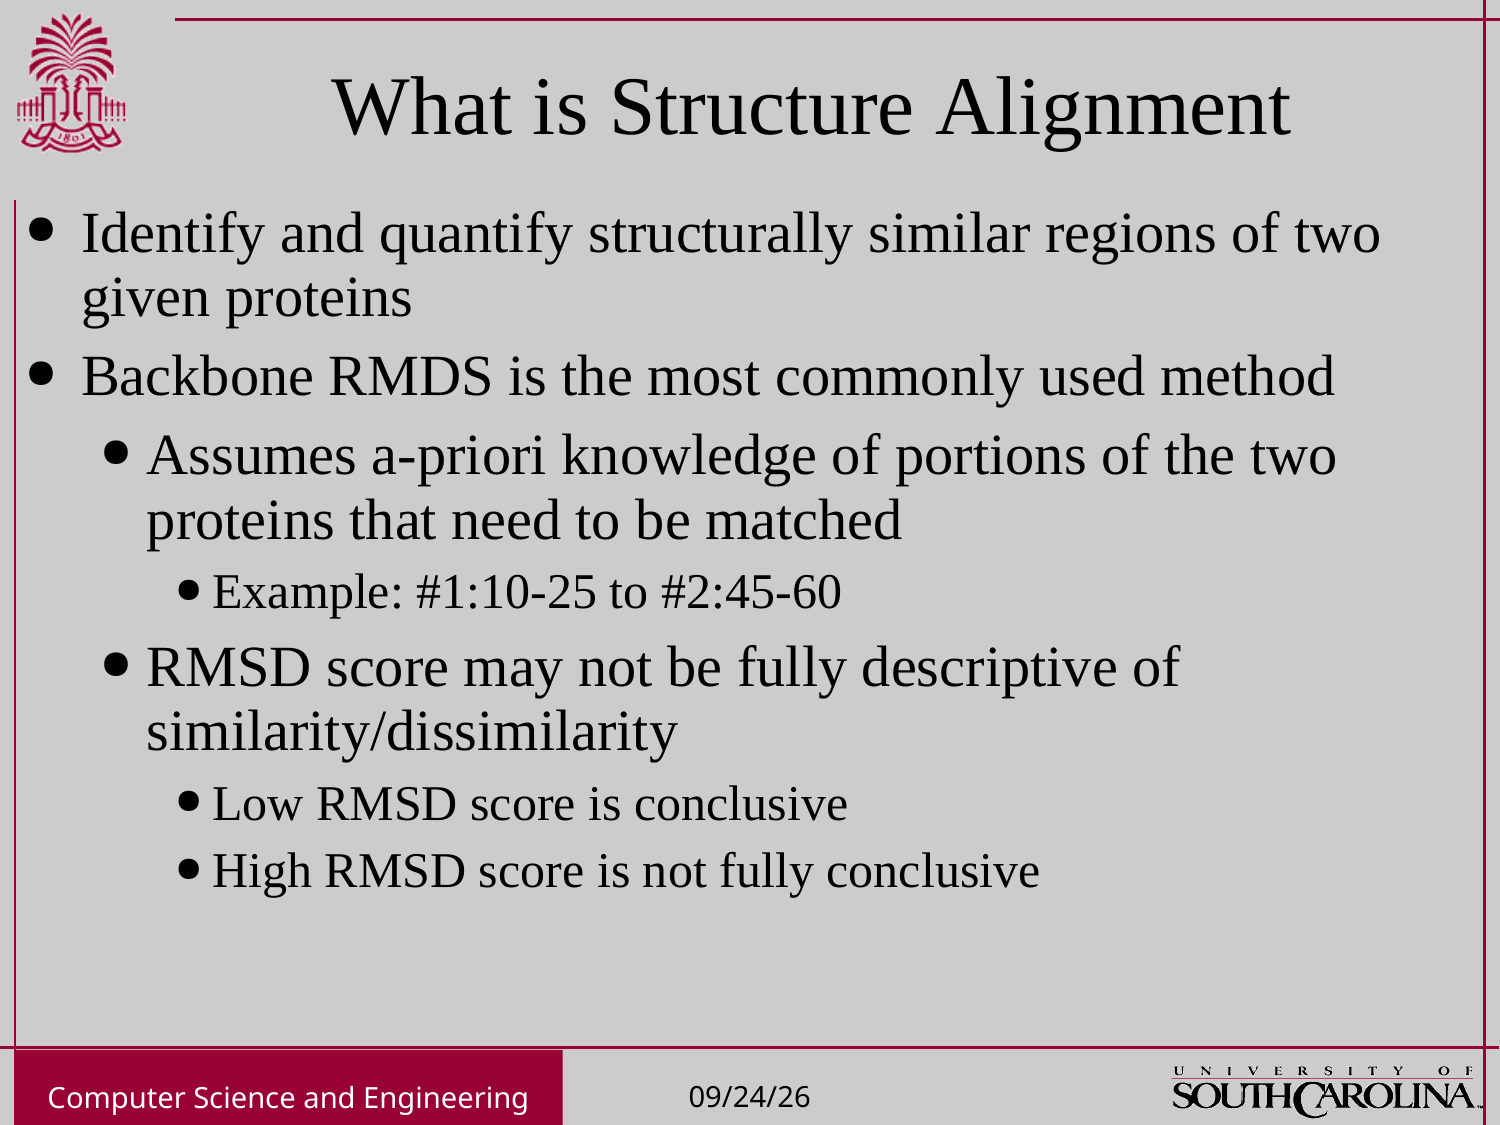

# What is Structure Alignment
Identify and quantify structurally similar regions of two given proteins
Backbone RMDS is the most commonly used method
Assumes a-priori knowledge of portions of the two proteins that need to be matched
Example: #1:10-25 to #2:45-60
RMSD score may not be fully descriptive of similarity/dissimilarity
Low RMSD score is conclusive
High RMSD score is not fully conclusive